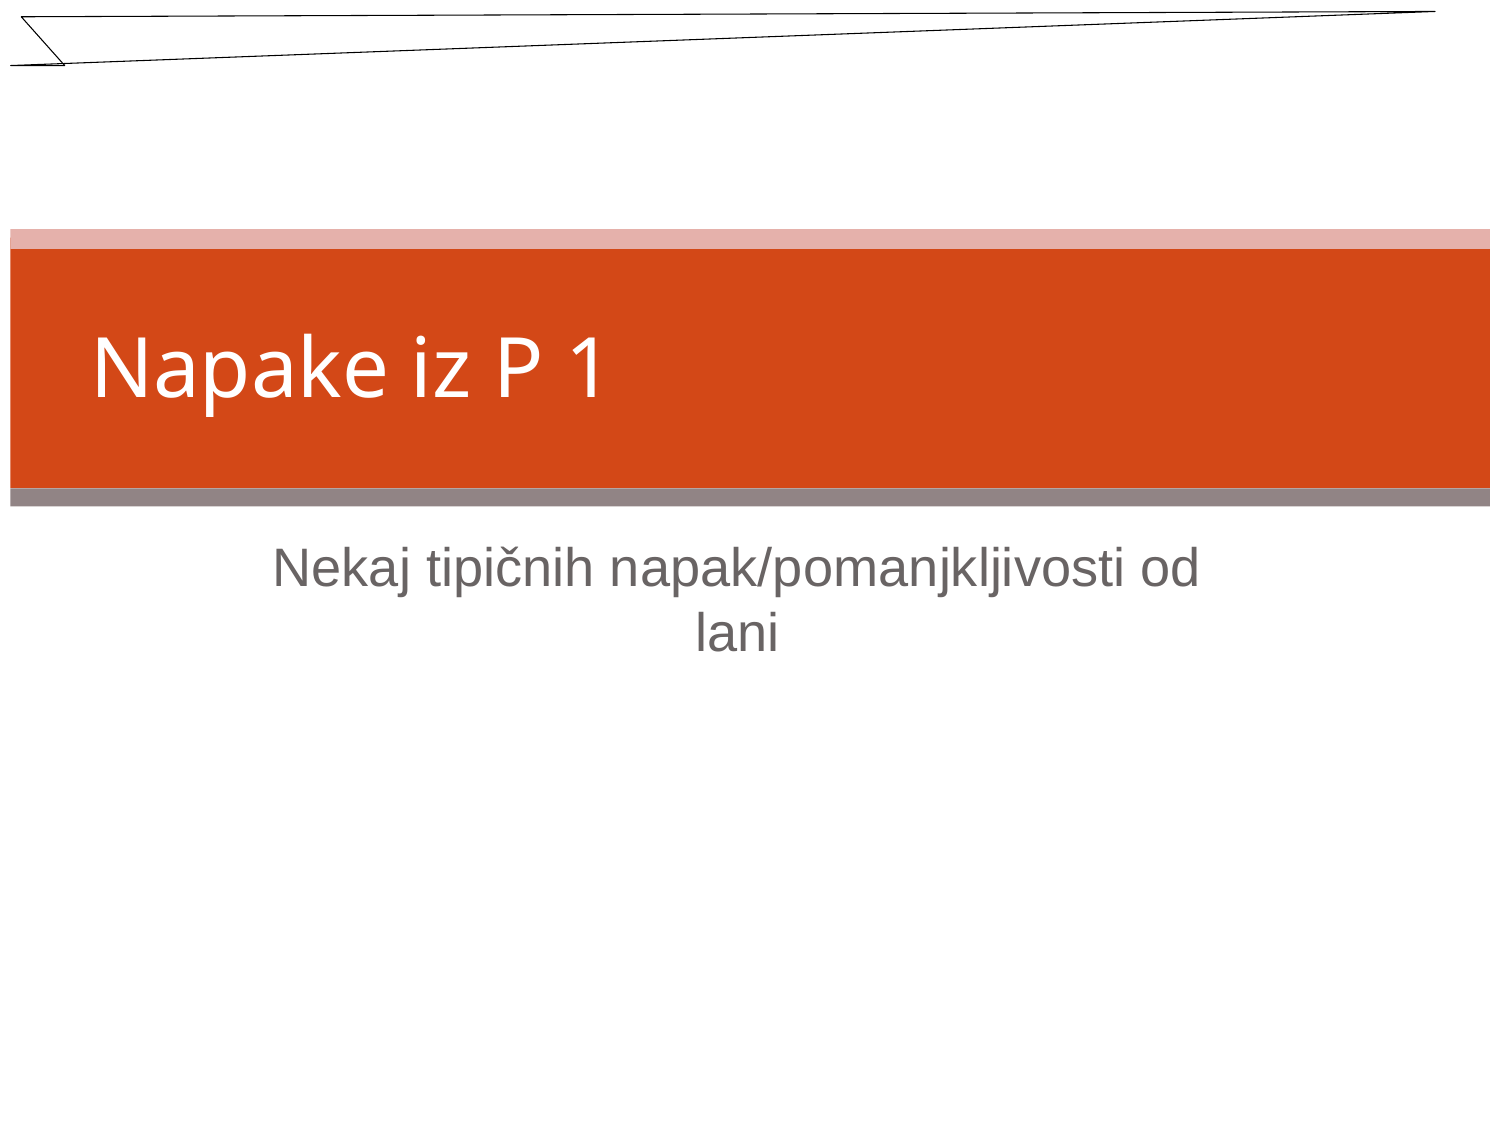

Napake iz P 1
# Nekaj tipičnih napak/pomanjkljivosti od lani